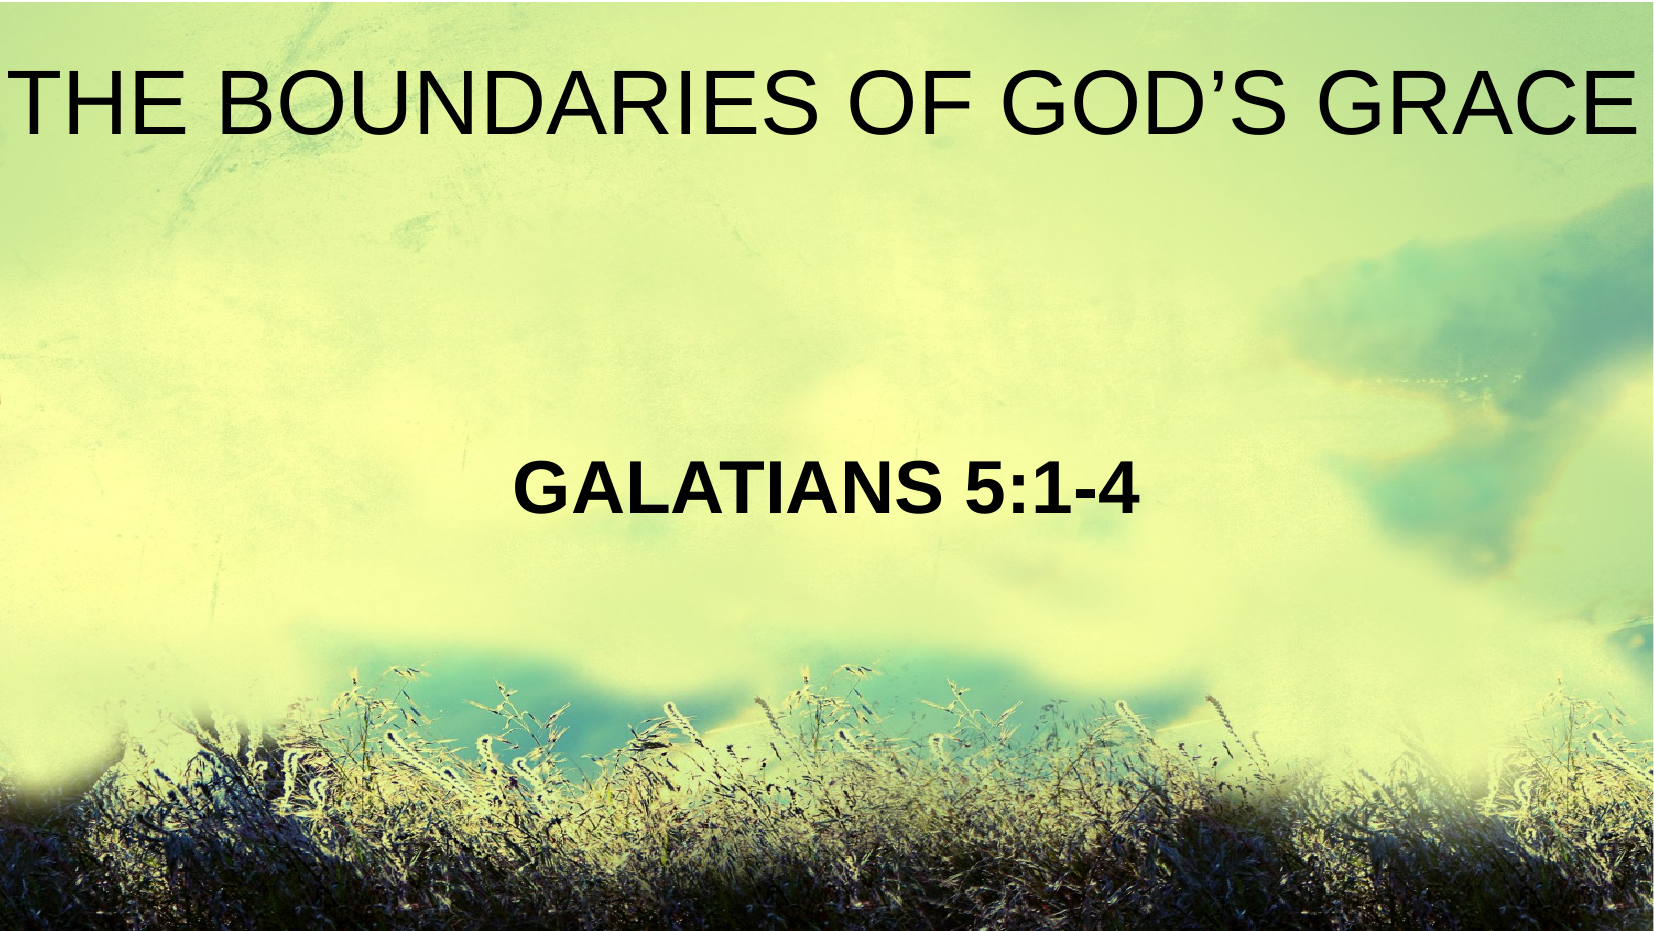

# THE BOUNDARIES OF GOD’S GRACE
GALATIANS 5:1-4